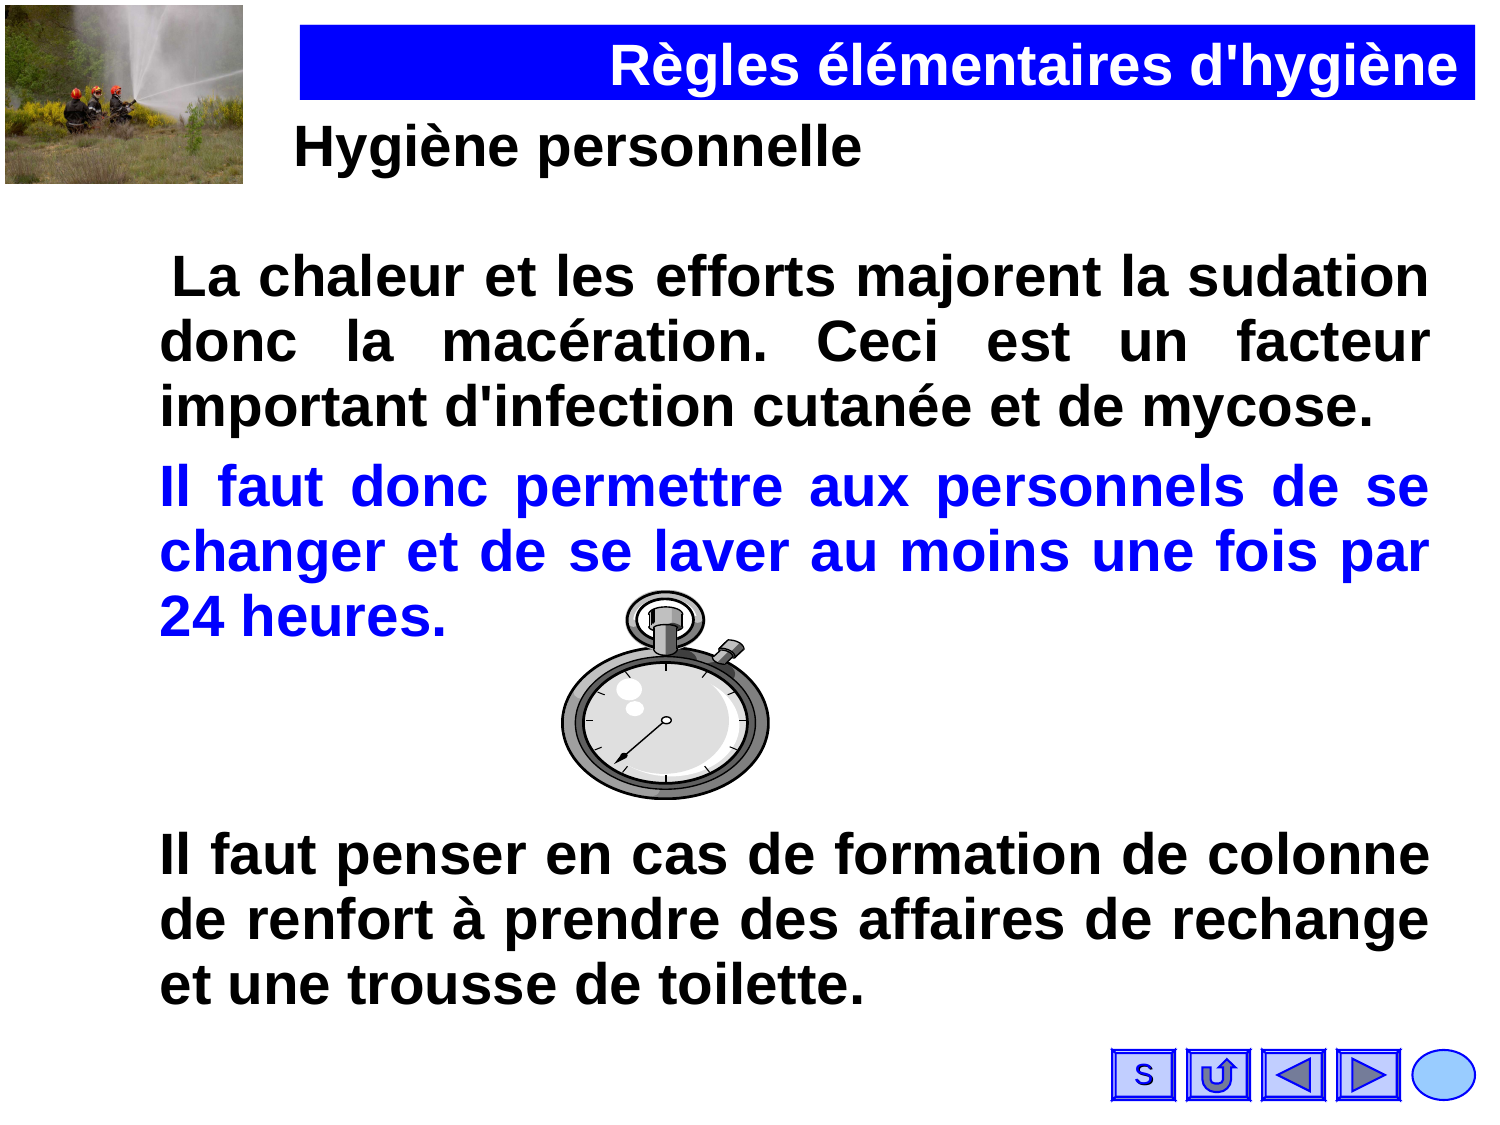

Règles élémentaires d'hygiène
Hygiène personnelle
 La chaleur et les efforts majorent la sudation donc la macération. Ceci est un facteur important d'infection cutanée et de mycose.
	Il faut donc permettre aux personnels de se changer et de se laver au moins une fois par 24 heures.
	Il faut penser en cas de formation de colonne de renfort à prendre des affaires de rechange et une trousse de toilette.